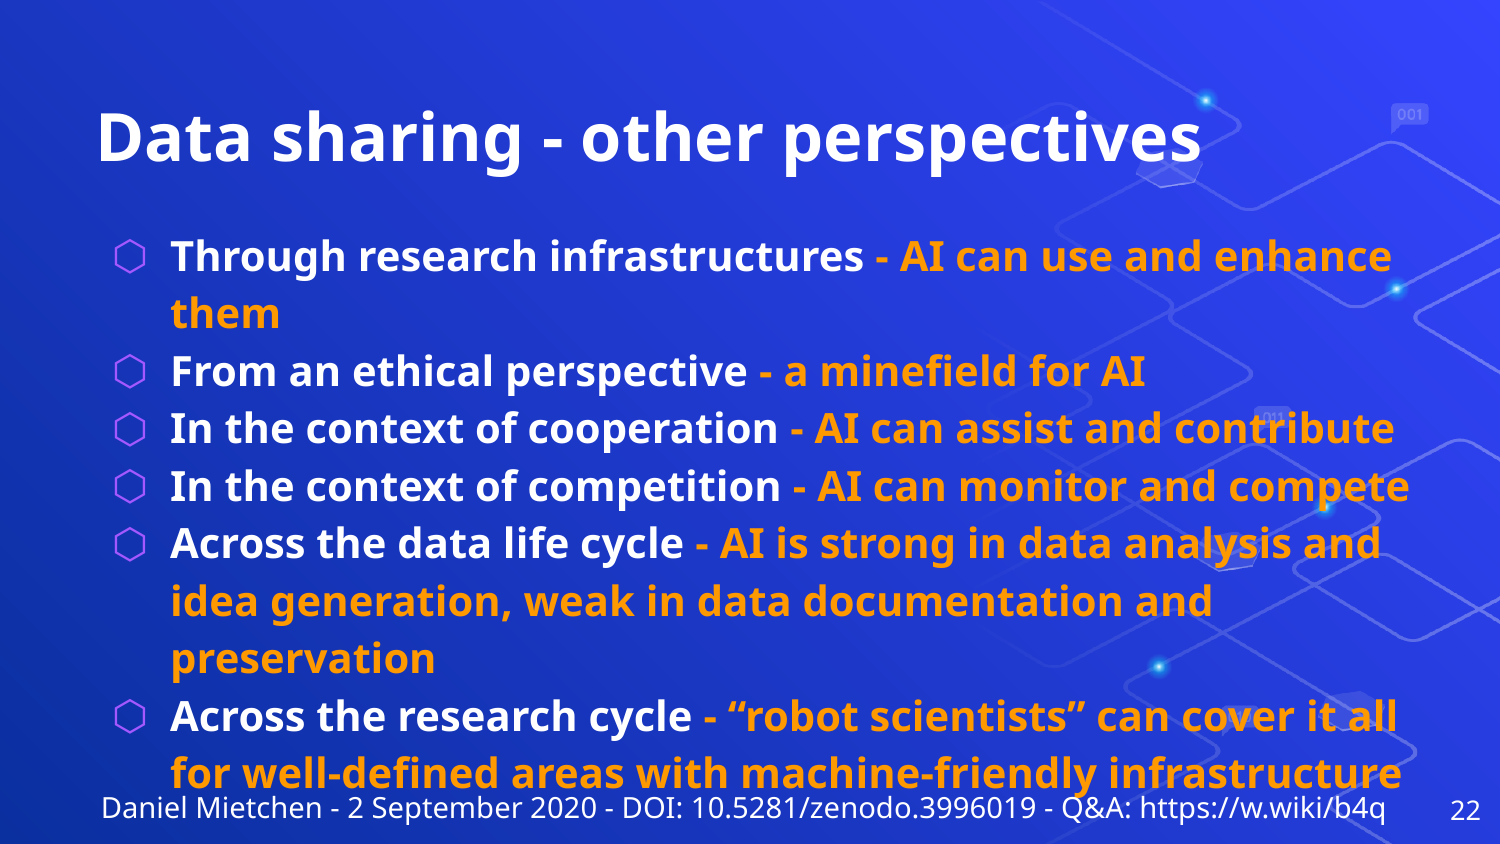

Data sharing - other perspectives
# Through research infrastructures - AI can use and enhance them
From an ethical perspective - a minefield for AI
In the context of cooperation - AI can assist and contribute
In the context of competition - AI can monitor and compete
Across the data life cycle - AI is strong in data analysis and idea generation, weak in data documentation and preservation
Across the research cycle - “robot scientists” can cover it all for well-defined areas with machine-friendly infrastructure
Daniel Mietchen - 2 September 2020 - DOI: 10.5281/zenodo.3996019 - Q&A: https://w.wiki/b4q